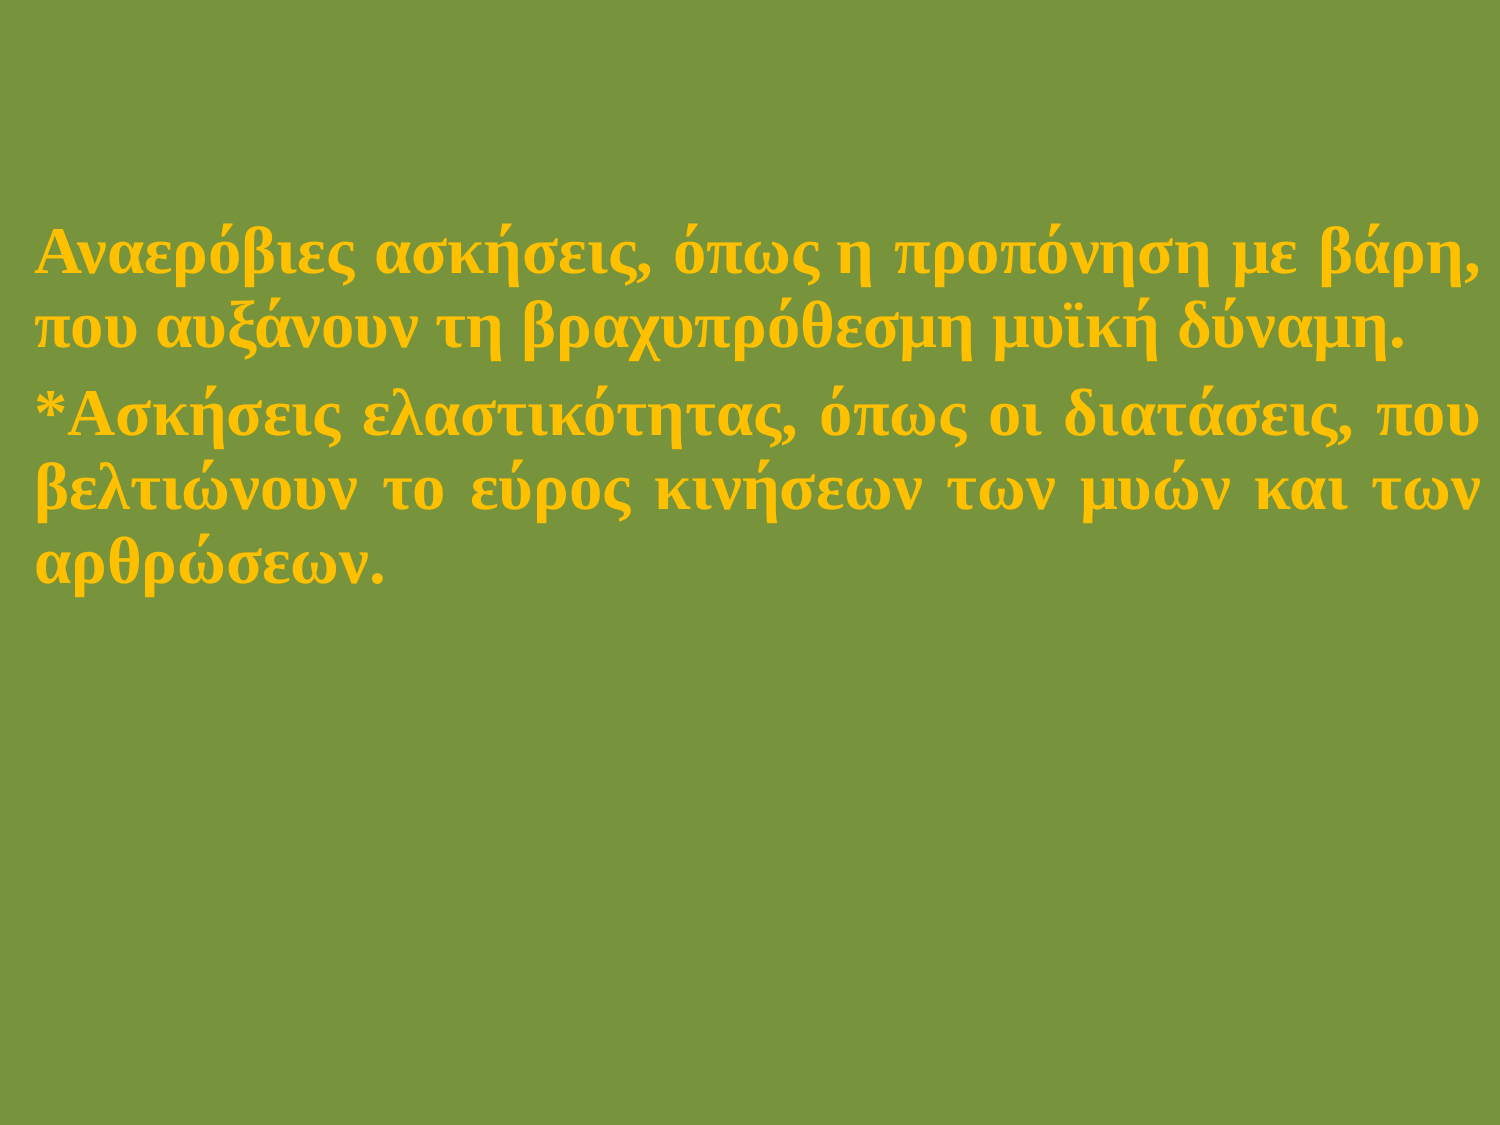

Αναερόβιες ασκήσεις, όπως η προπόνηση με βάρη, που αυξάνουν τη βραχυπρόθεσμη μυϊκή δύναμη.
*Ασκήσεις ελαστικότητας, όπως οι διατάσεις, που βελτιώνουν το εύρος κινήσεων των μυών και των αρθρώσεων.